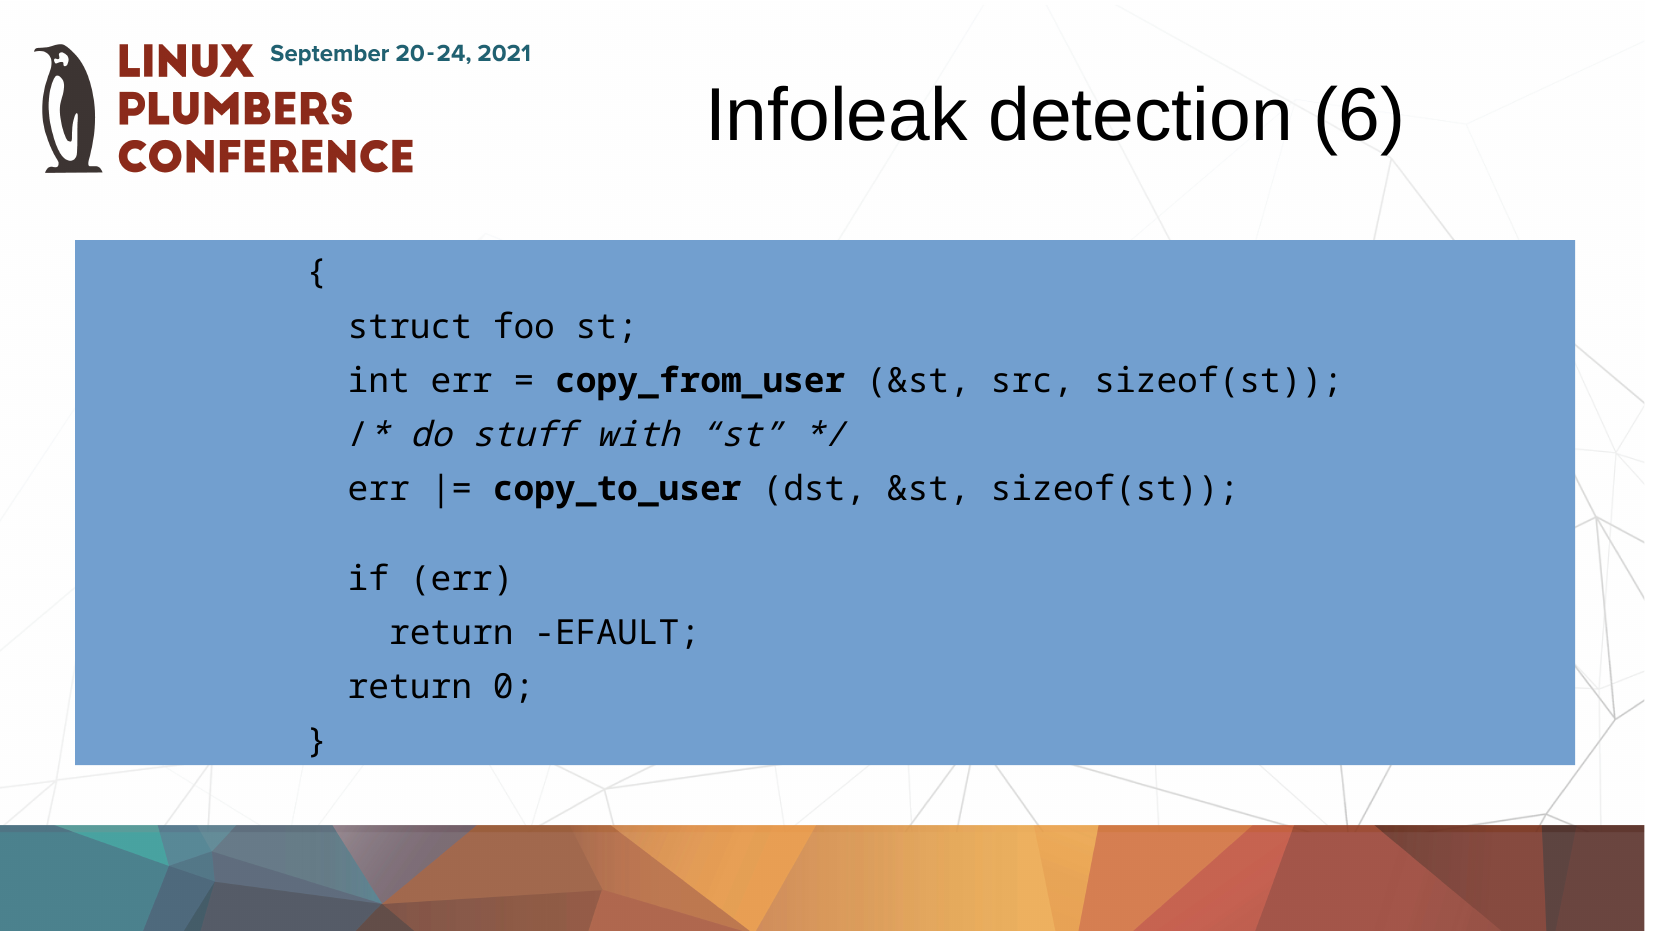

# Infoleak detection (6)
{
 struct foo st;
 int err = copy_from_user (&st, src, sizeof(st));
 /* do stuff with “st” */
 err |= copy_to_user (dst, &st, sizeof(st));
 if (err)
 return -EFAULT;
 return 0;
}